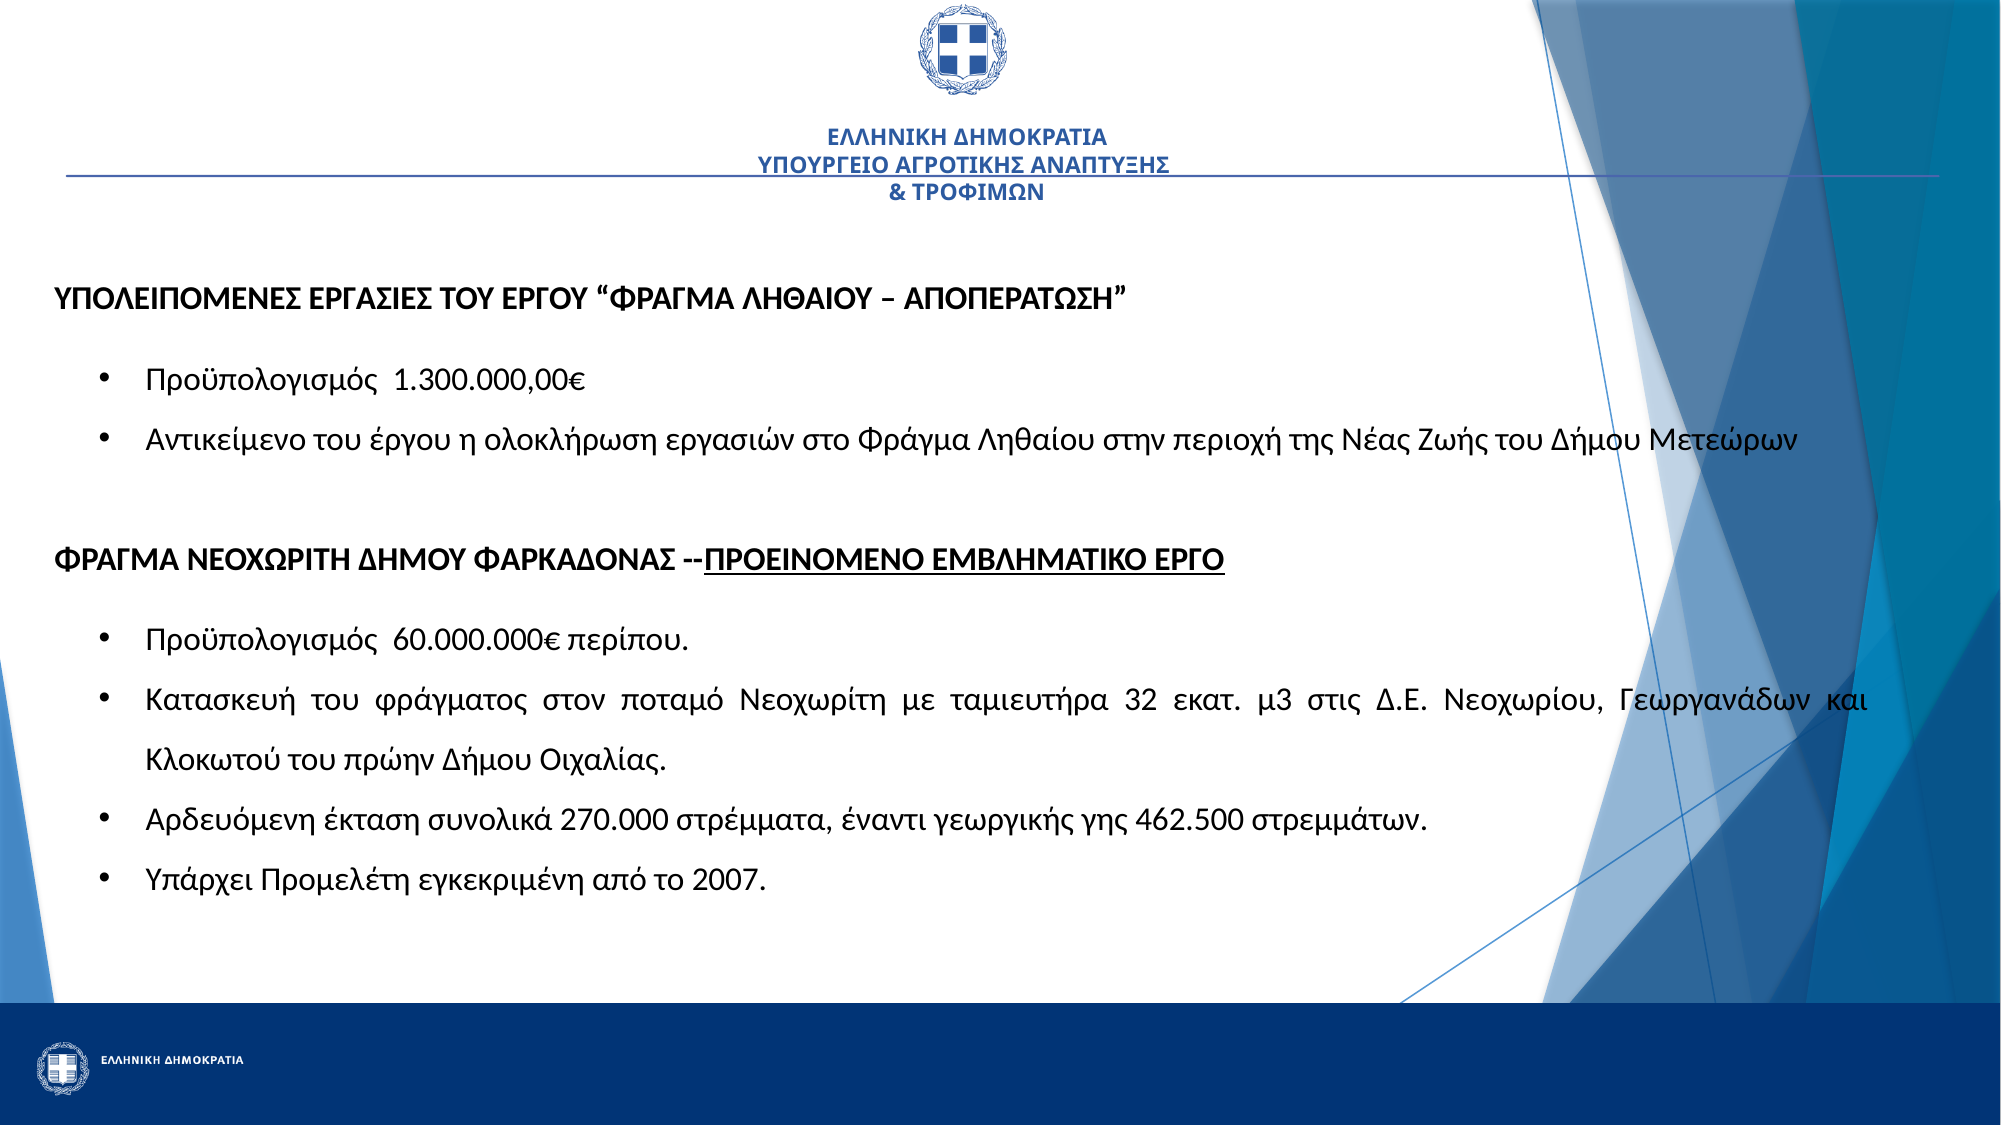

ΕΛΛΗΝΙΚΗ ΔΗΜΟΚΡΑΤΙΑ
ΥΠΟΥΡΓΕΙΟ ΑΓΡΟΤΙΚΗΣ ΑΝΑΠΤΥΞΗΣ
& ΤΡΟΦΙΜΩΝ
ΥΠΟΛΕΙΠΟΜΕΝΕΣ ΕΡΓΑΣΙΕΣ ΤΟΥ ΕΡΓΟΥ “ΦΡΑΓΜΑ ΛΗΘΑΙΟΥ – ΑΠΟΠΕΡΑΤΩΣΗ”
Προϋπολογισμός 1.300.000,00€
Αντικείμενο του έργου η ολοκλήρωση εργασιών στο Φράγμα Ληθαίου στην περιοχή της Νέας Ζωής του Δήμου Μετεώρων
ΦΡΑΓΜΑ ΝΕΟΧΩΡΙΤΗ ΔΗΜΟΥ ΦΑΡΚΑΔΟΝΑΣ --ΠΡΟΕΙΝΟΜΕΝΟ ΕΜΒΛΗΜΑΤΙΚΟ ΕΡΓΟ
Προϋπολογισμός 60.000.000€ περίπου.
Κατασκευή του φράγματος στον ποταμό Νεοχωρίτη με ταμιευτήρα 32 εκατ. μ3 στις Δ.Ε. Νεοχωρίου, Γεωργανάδων και Κλοκωτού του πρώην Δήμου Οιχαλίας.
Αρδευόμενη έκταση συνολικά 270.000 στρέμματα, έναντι γεωργικής γης 462.500 στρεμμάτων.
Υπάρχει Προμελέτη εγκεκριμένη από το 2007.